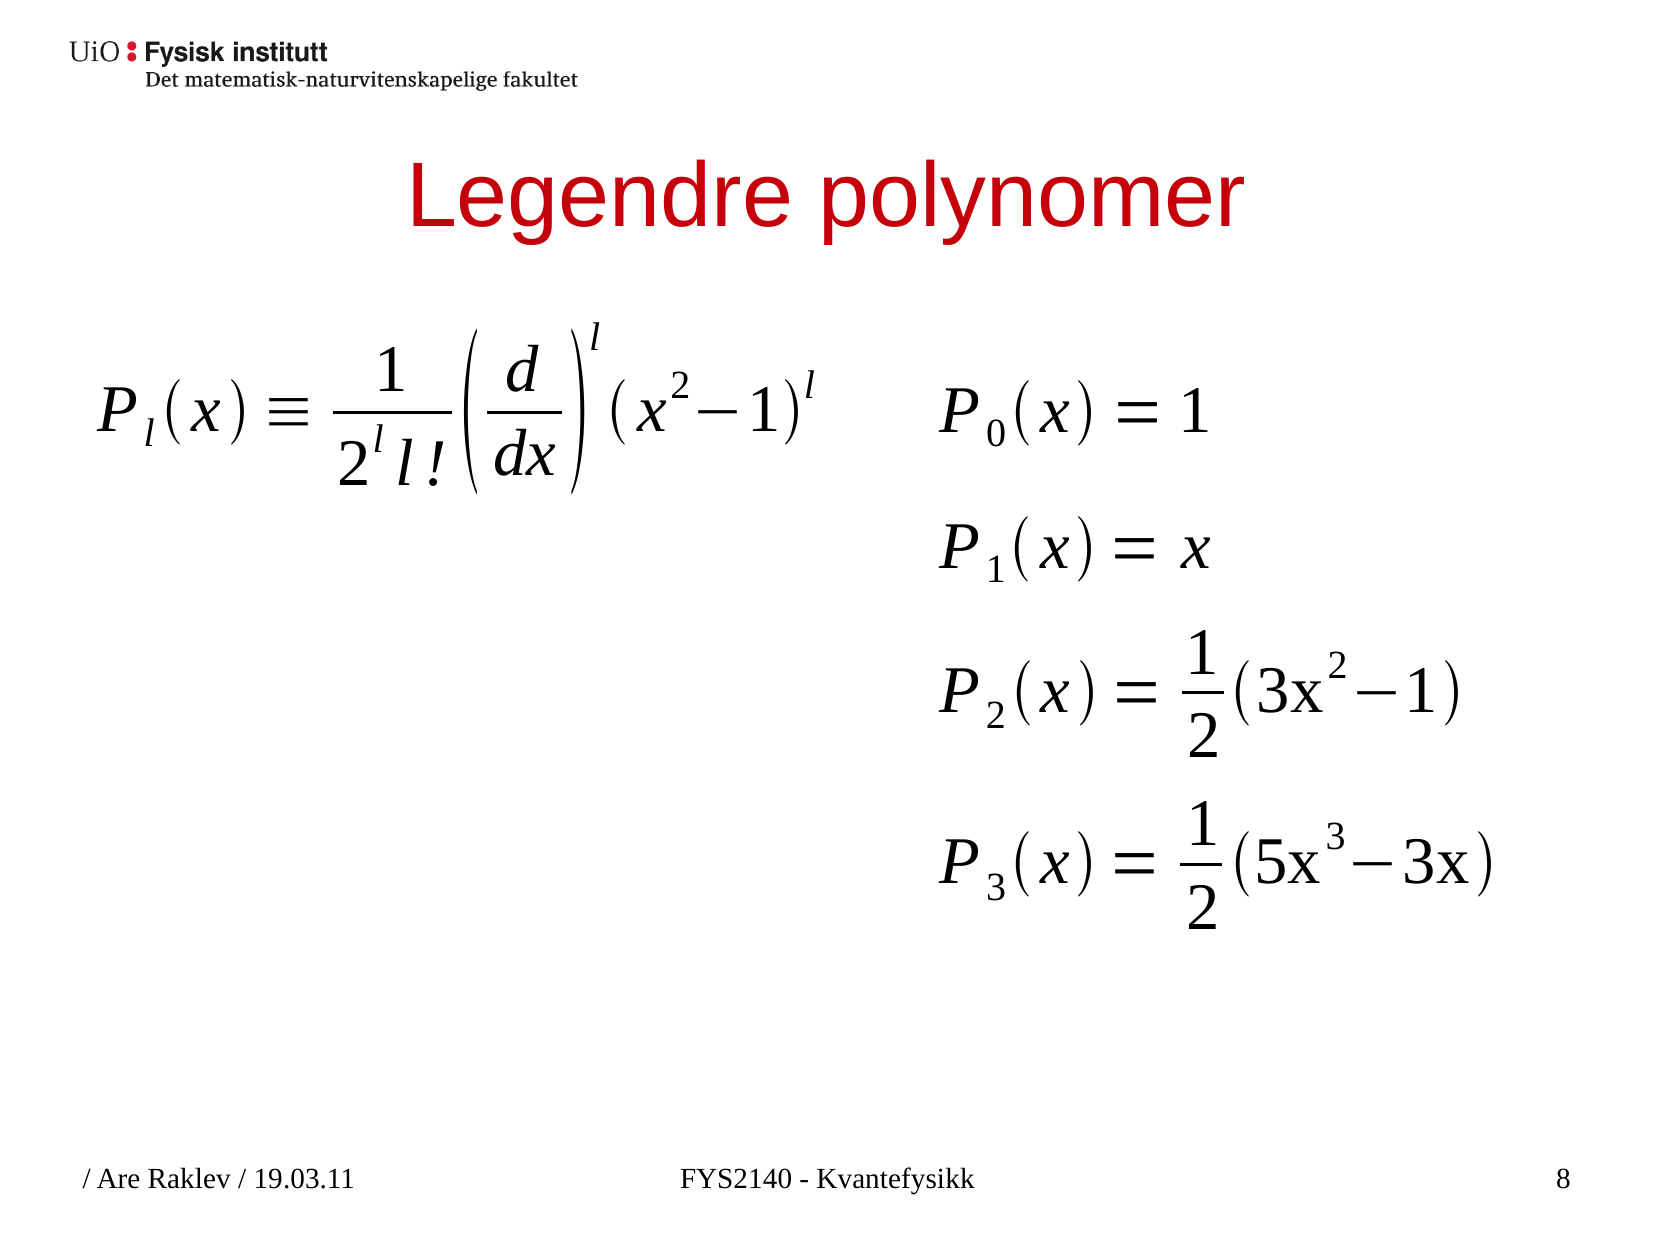

# Legendre polynomer
/ Are Raklev / 19.03.11
FYS2140 - Kvantefysikk
8